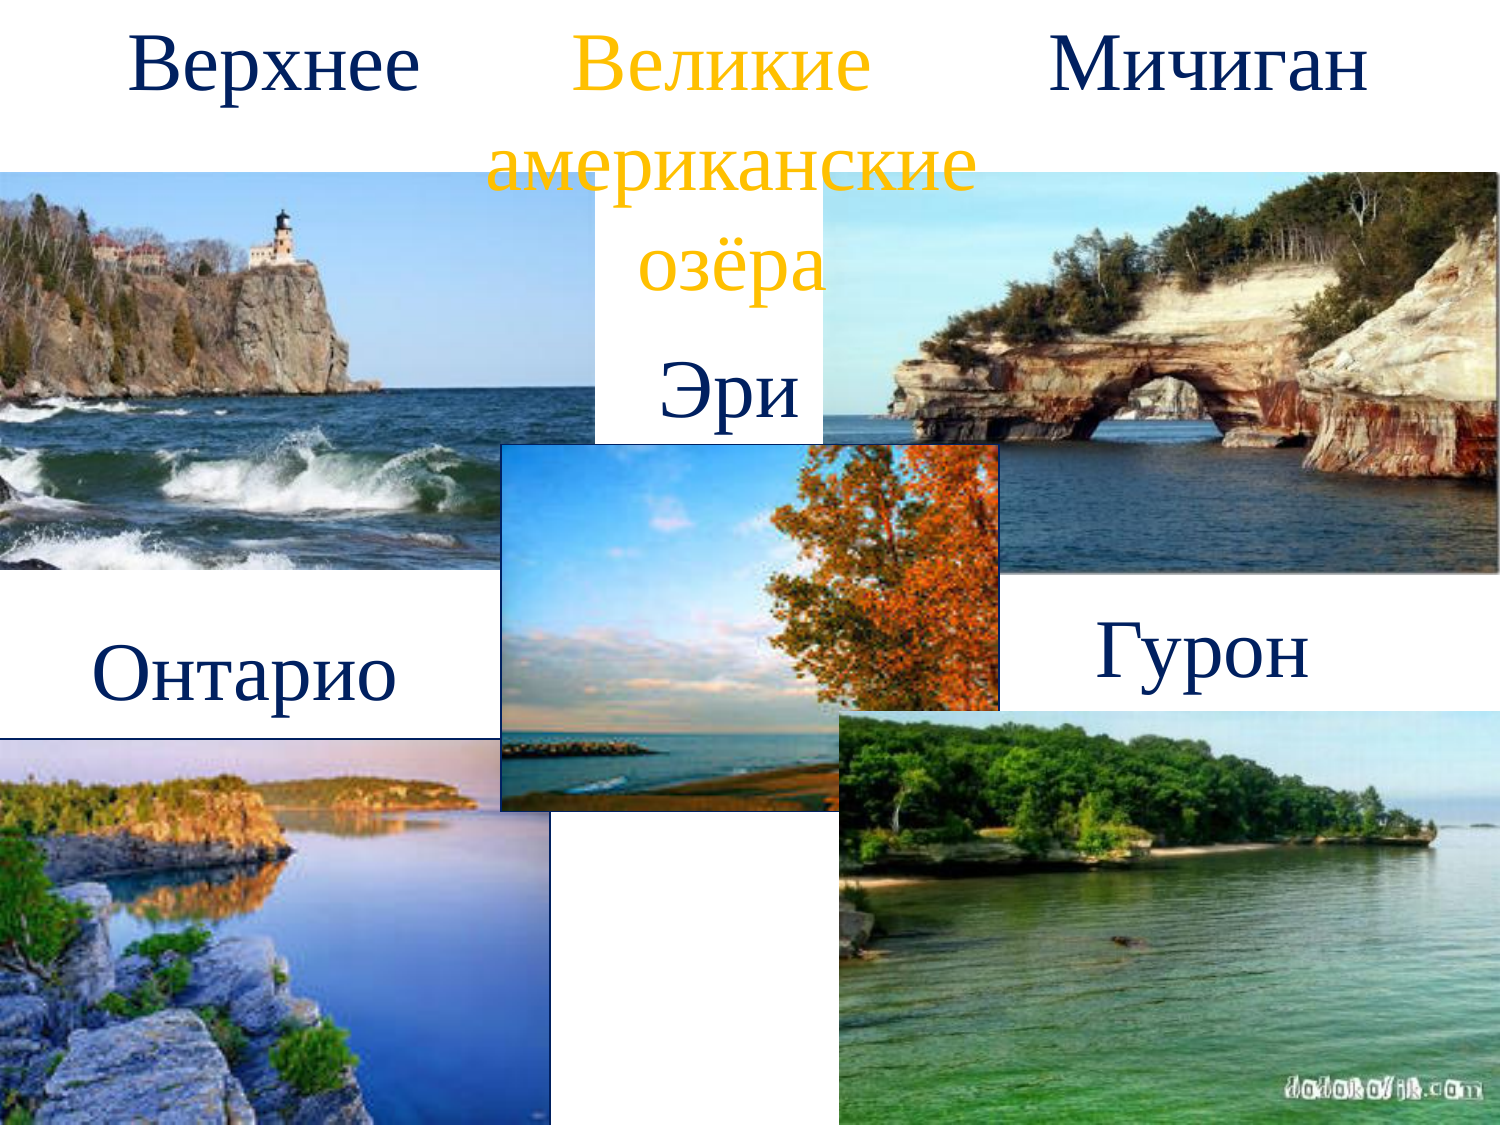

Верхнее
Великие американские озёра
 Мичиган
Эри
Гурон
Онтарио